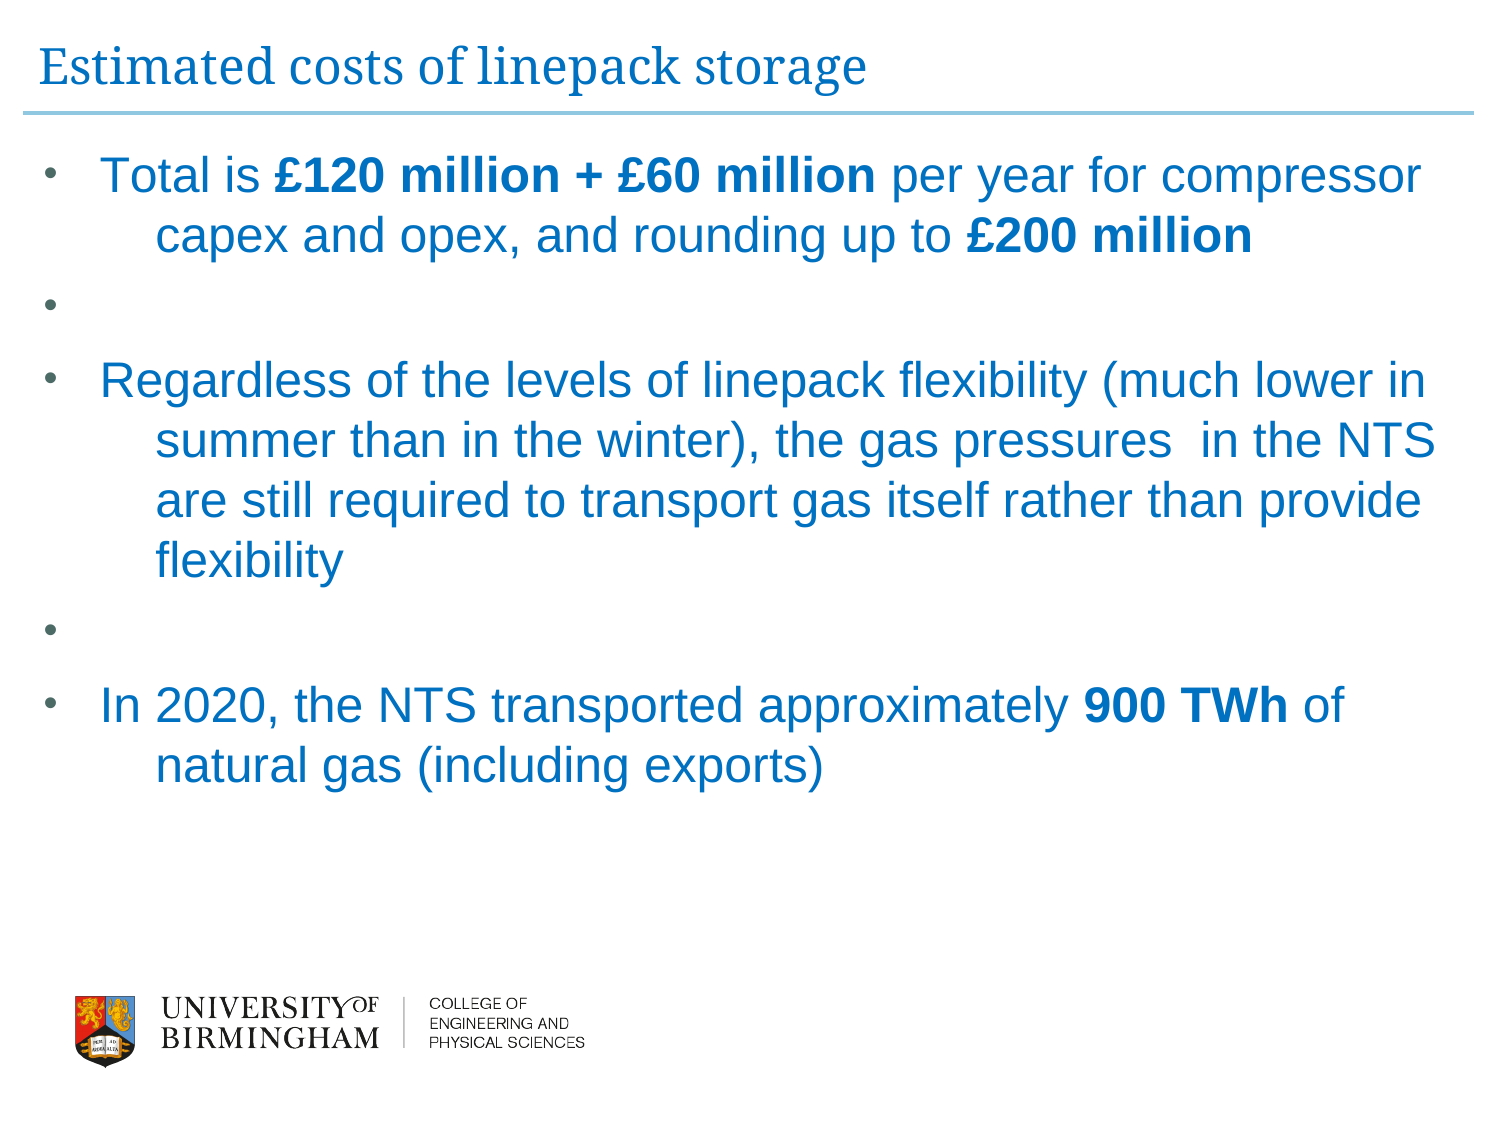

Estimated costs of linepack storage
# Total is £120 million + £60 million per year for compressor capex and opex, and rounding up to £200 million
Regardless of the levels of linepack flexibility (much lower in summer than in the winter), the gas pressures in the NTS are still required to transport gas itself rather than provide flexibility
In 2020, the NTS transported approximately 900 TWh of natural gas (including exports)